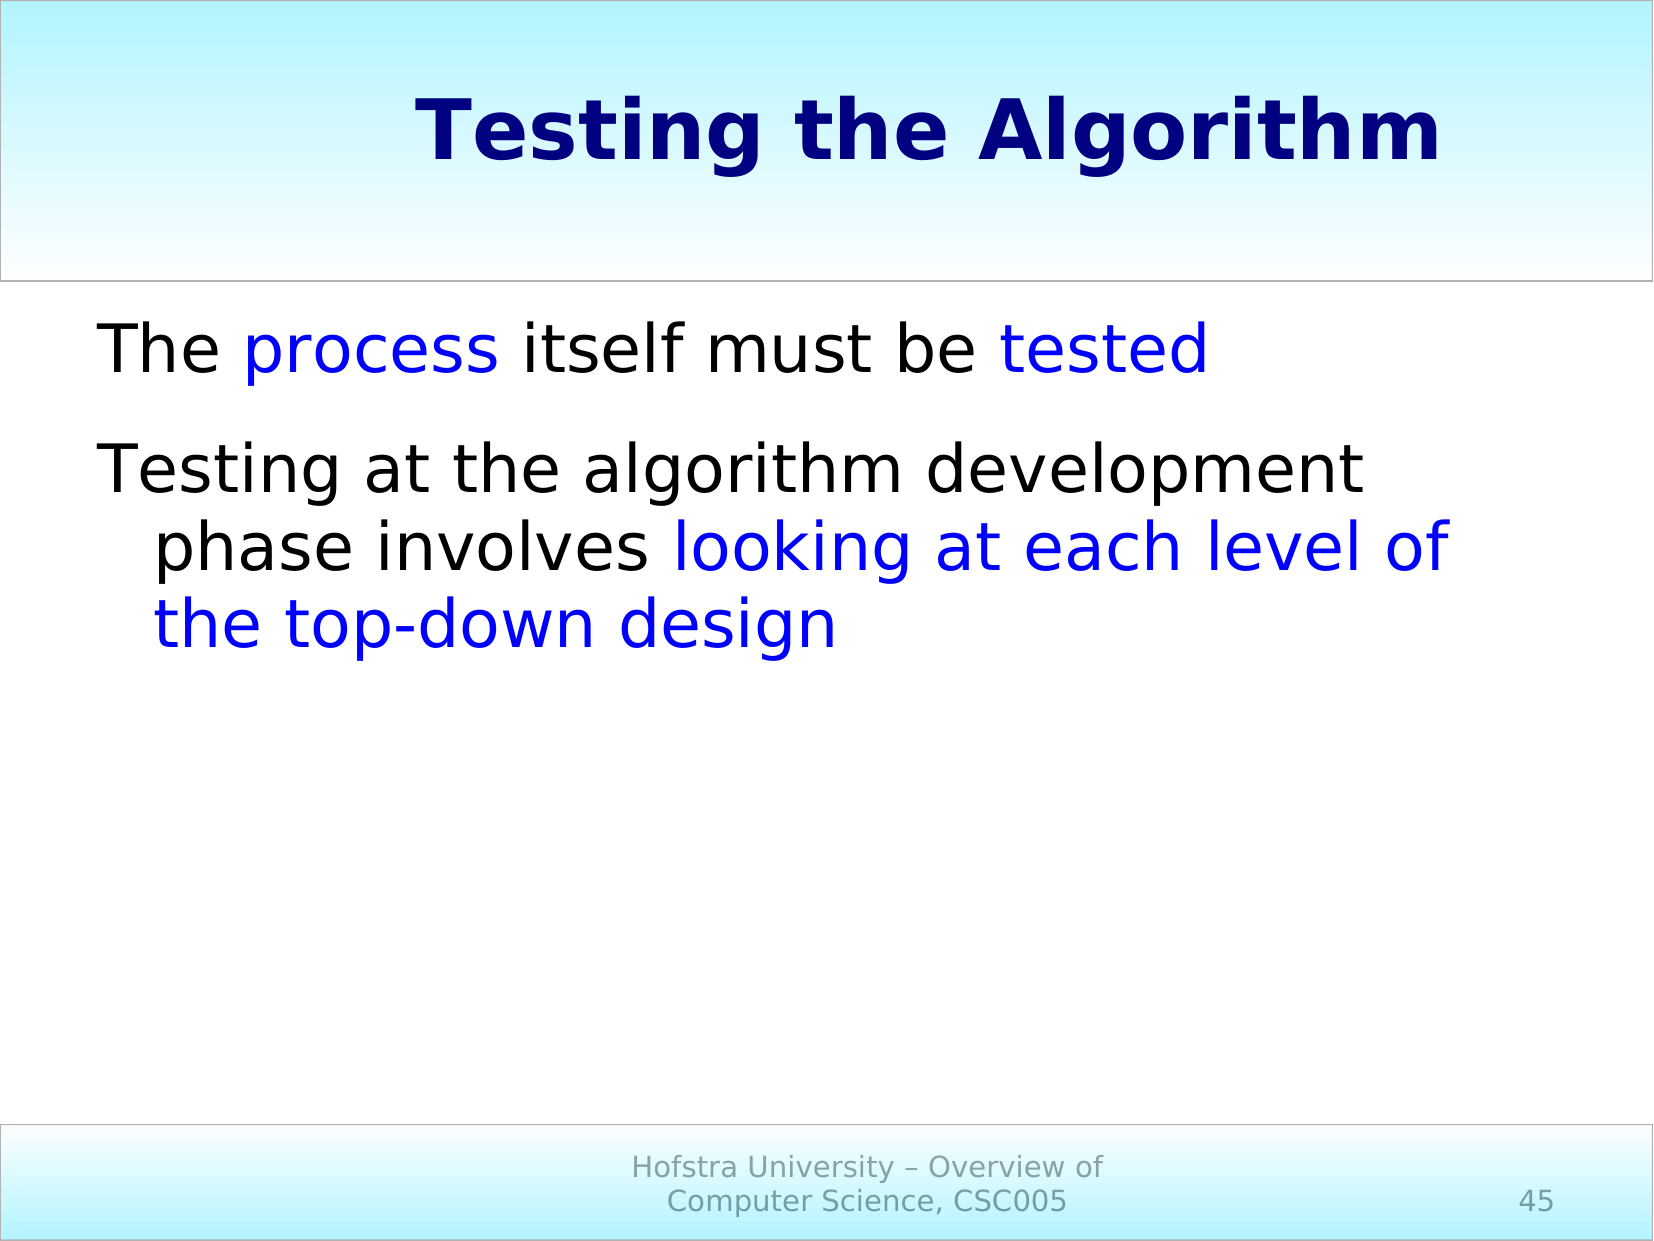

# Testing the Algorithm
The process itself must be tested
Testing at the algorithm development phase involves looking at each level of the top-down design
45